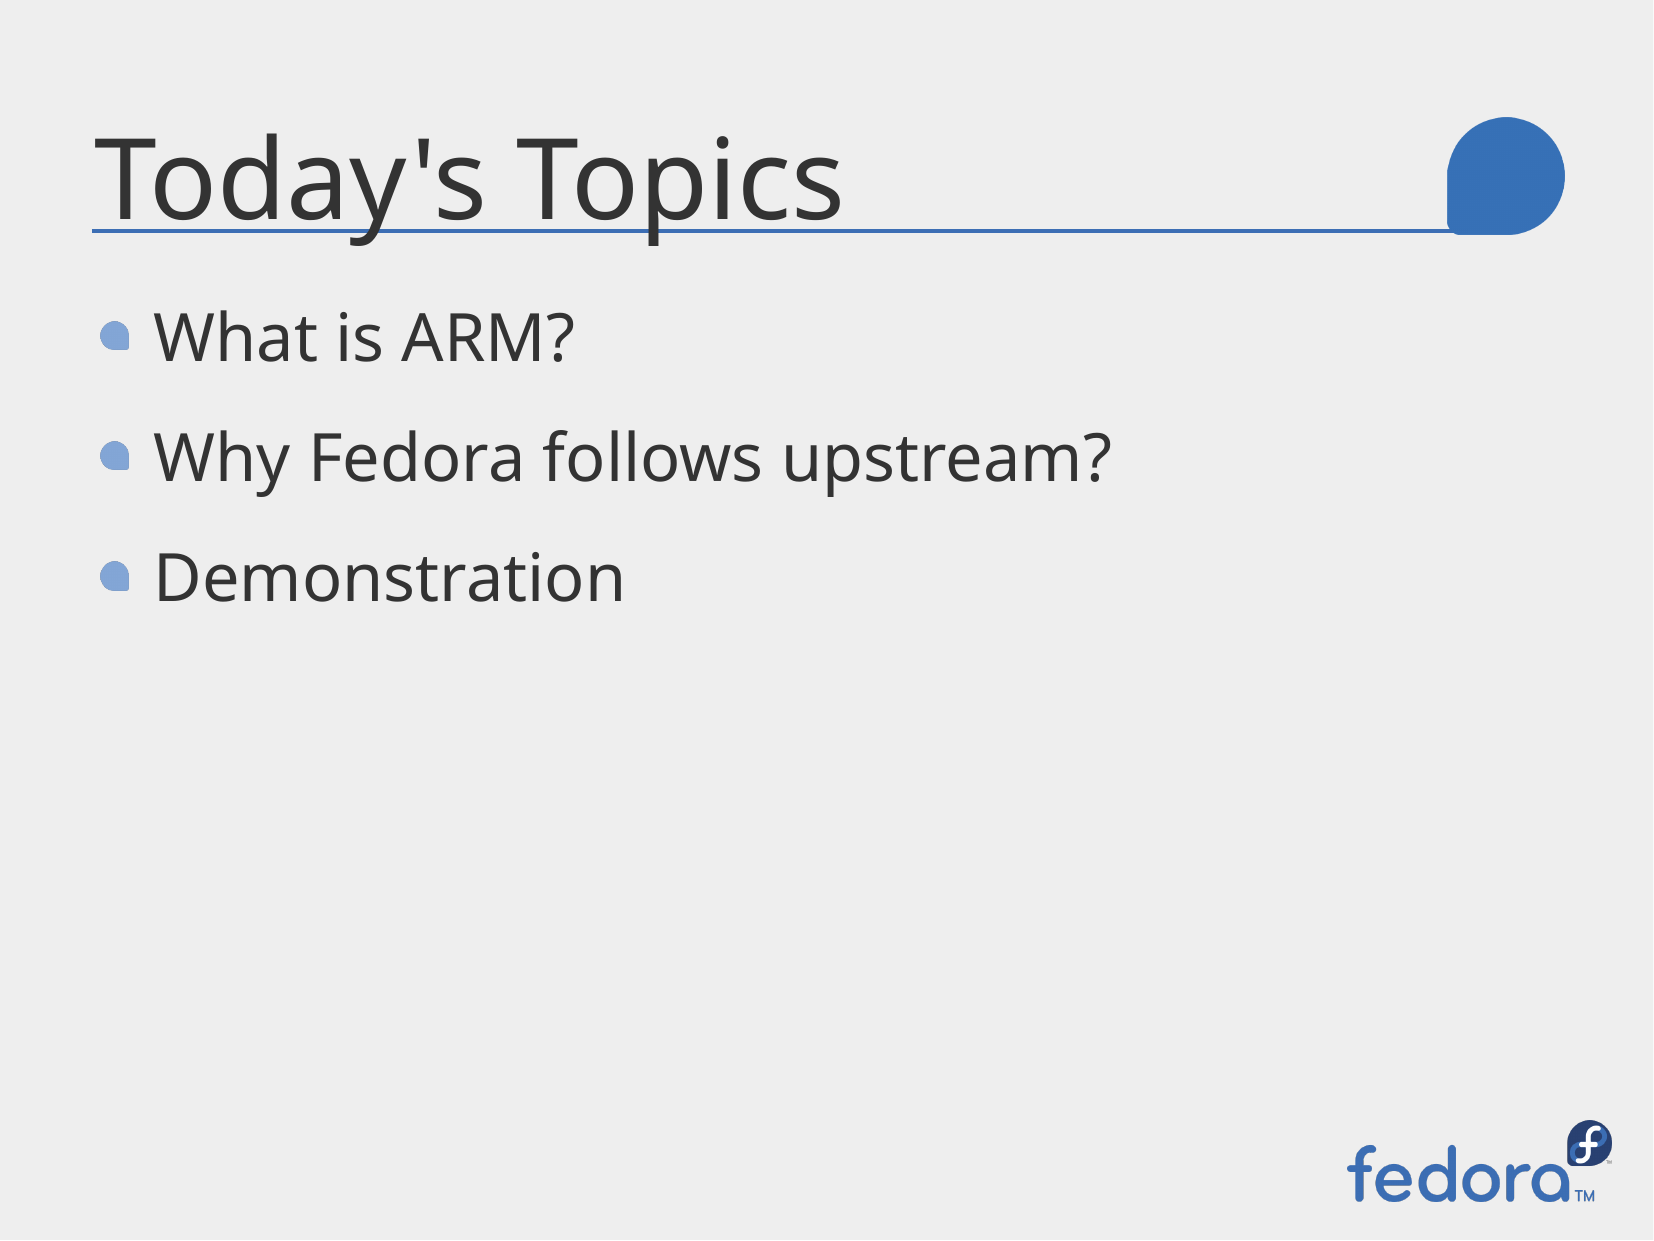

Today's Topics
# What is ARM?
Why Fedora follows upstream?
Demonstration